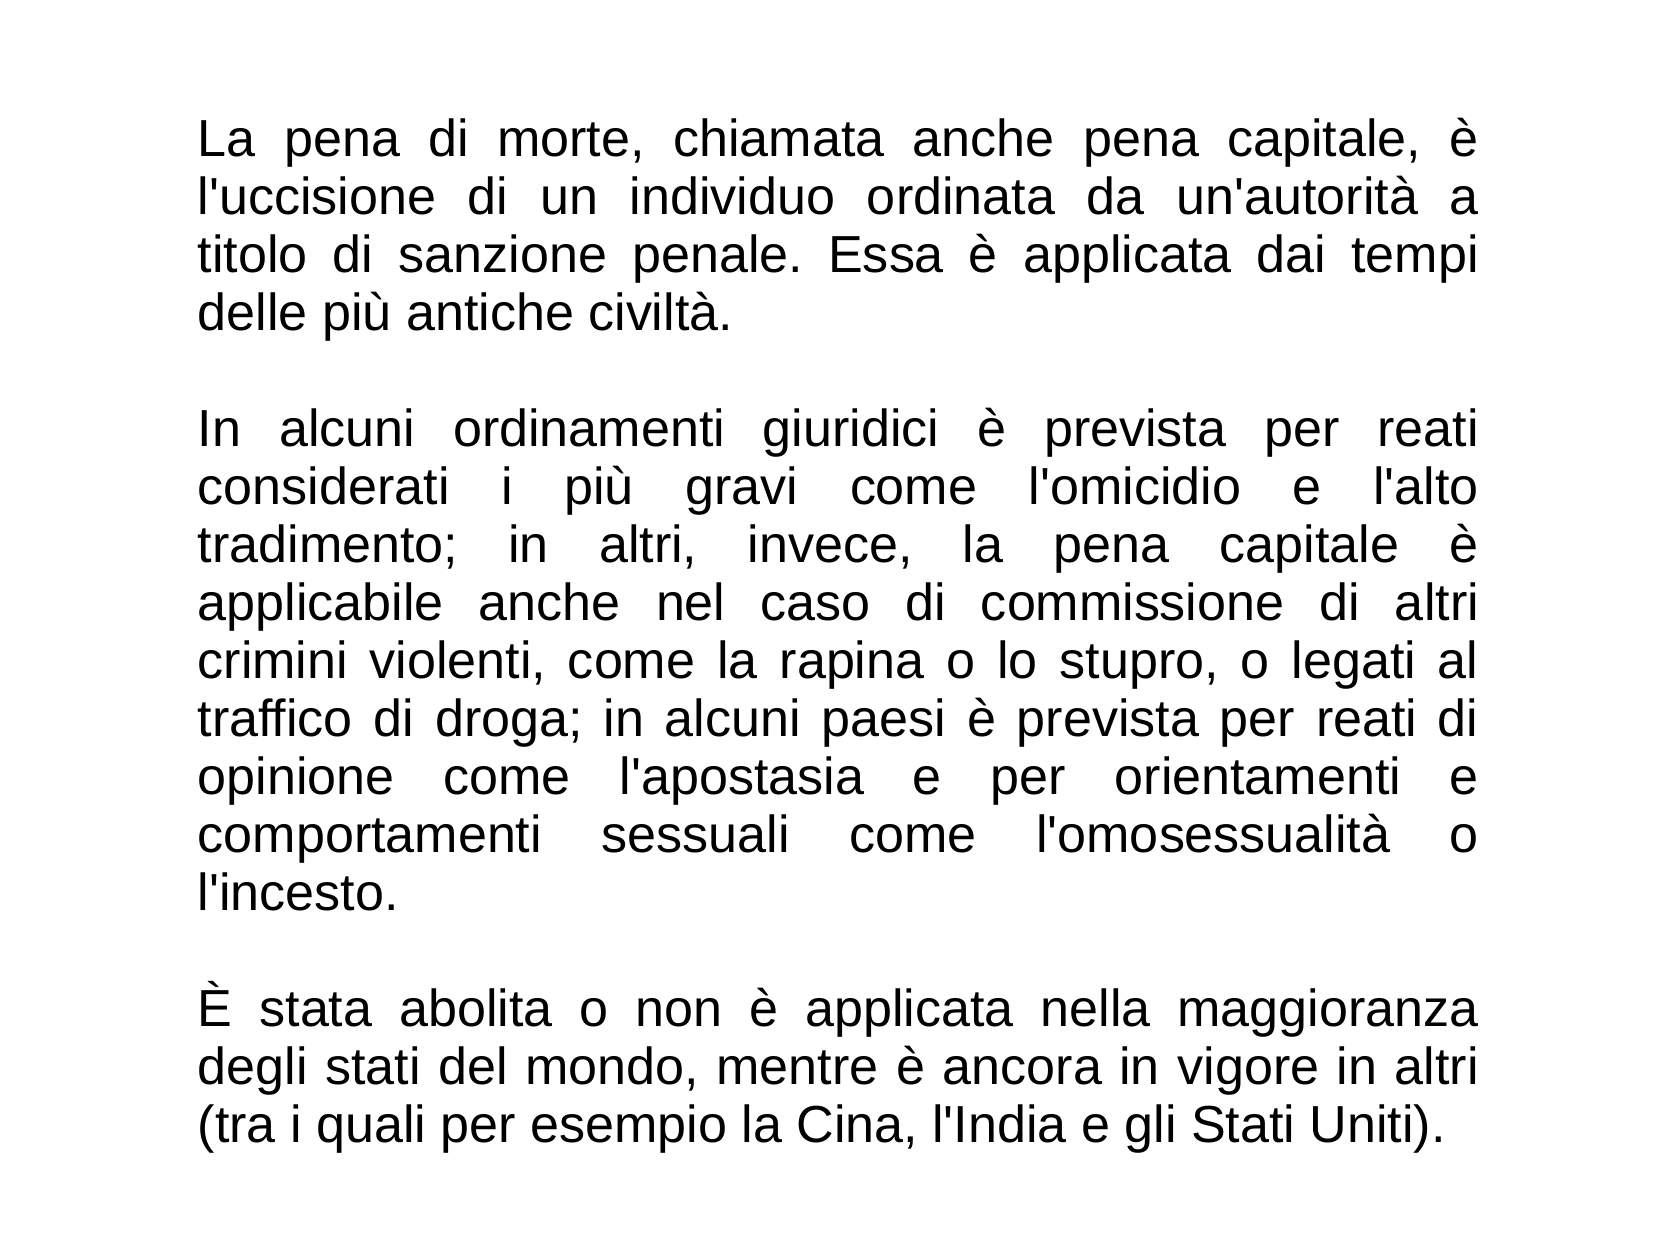

La pena di morte, chiamata anche pena capitale, è l'uccisione di un individuo ordinata da un'autorità a titolo di sanzione penale. Essa è applicata dai tempi delle più antiche civiltà.
In alcuni ordinamenti giuridici è prevista per reati considerati i più gravi come l'omicidio e l'alto tradimento; in altri, invece, la pena capitale è applicabile anche nel caso di commissione di altri crimini violenti, come la rapina o lo stupro, o legati al traffico di droga; in alcuni paesi è prevista per reati di opinione come l'apostasia e per orientamenti e comportamenti sessuali come l'omosessualità o l'incesto.
È stata abolita o non è applicata nella maggioranza degli stati del mondo, mentre è ancora in vigore in altri (tra i quali per esempio la Cina, l'India e gli Stati Uniti).